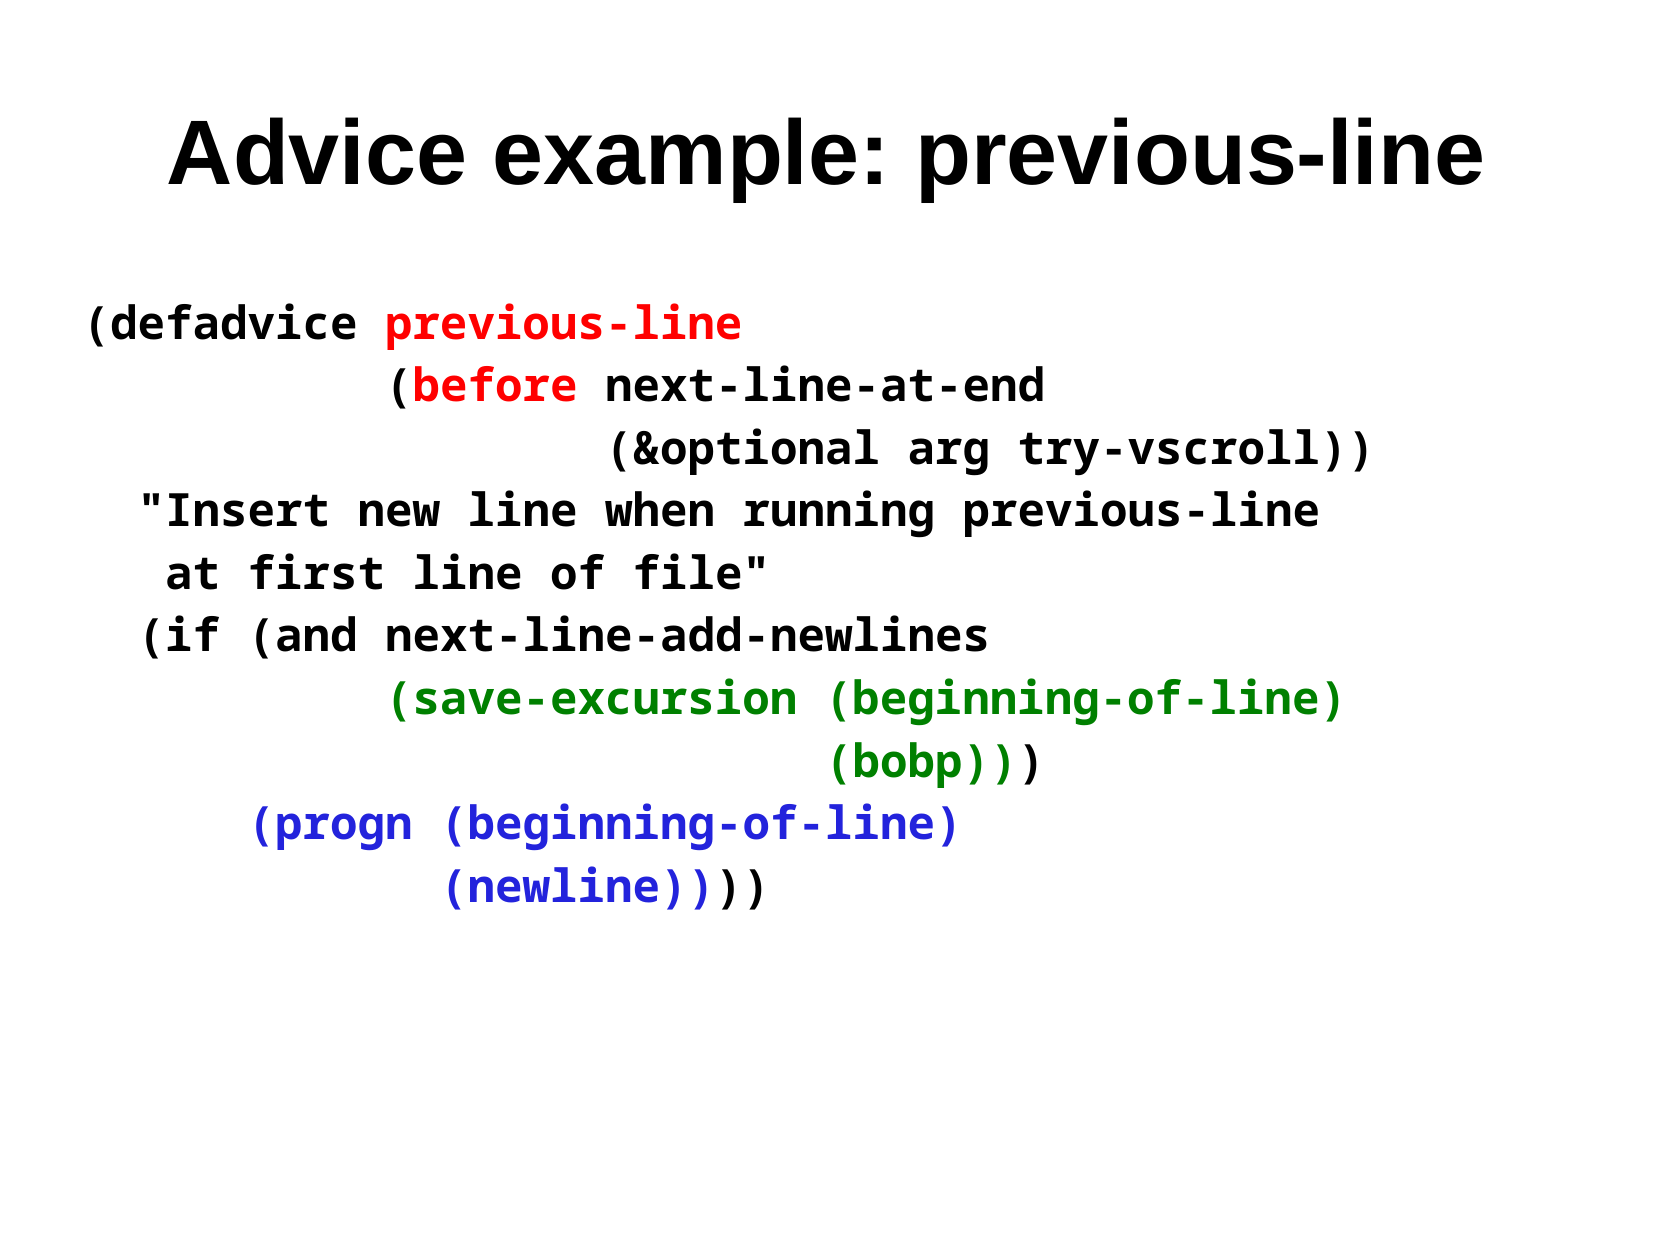

# Advice example: previous-line
(defadvice previous-line
 (before next-line-at-end
 (&optional arg try-vscroll))
 "Insert new line when running previous-line
 at first line of file"
 (if (and next-line-add-newlines
 (save-excursion (beginning-of-line)
 (bobp)))
 (progn (beginning-of-line)
 (newline))))